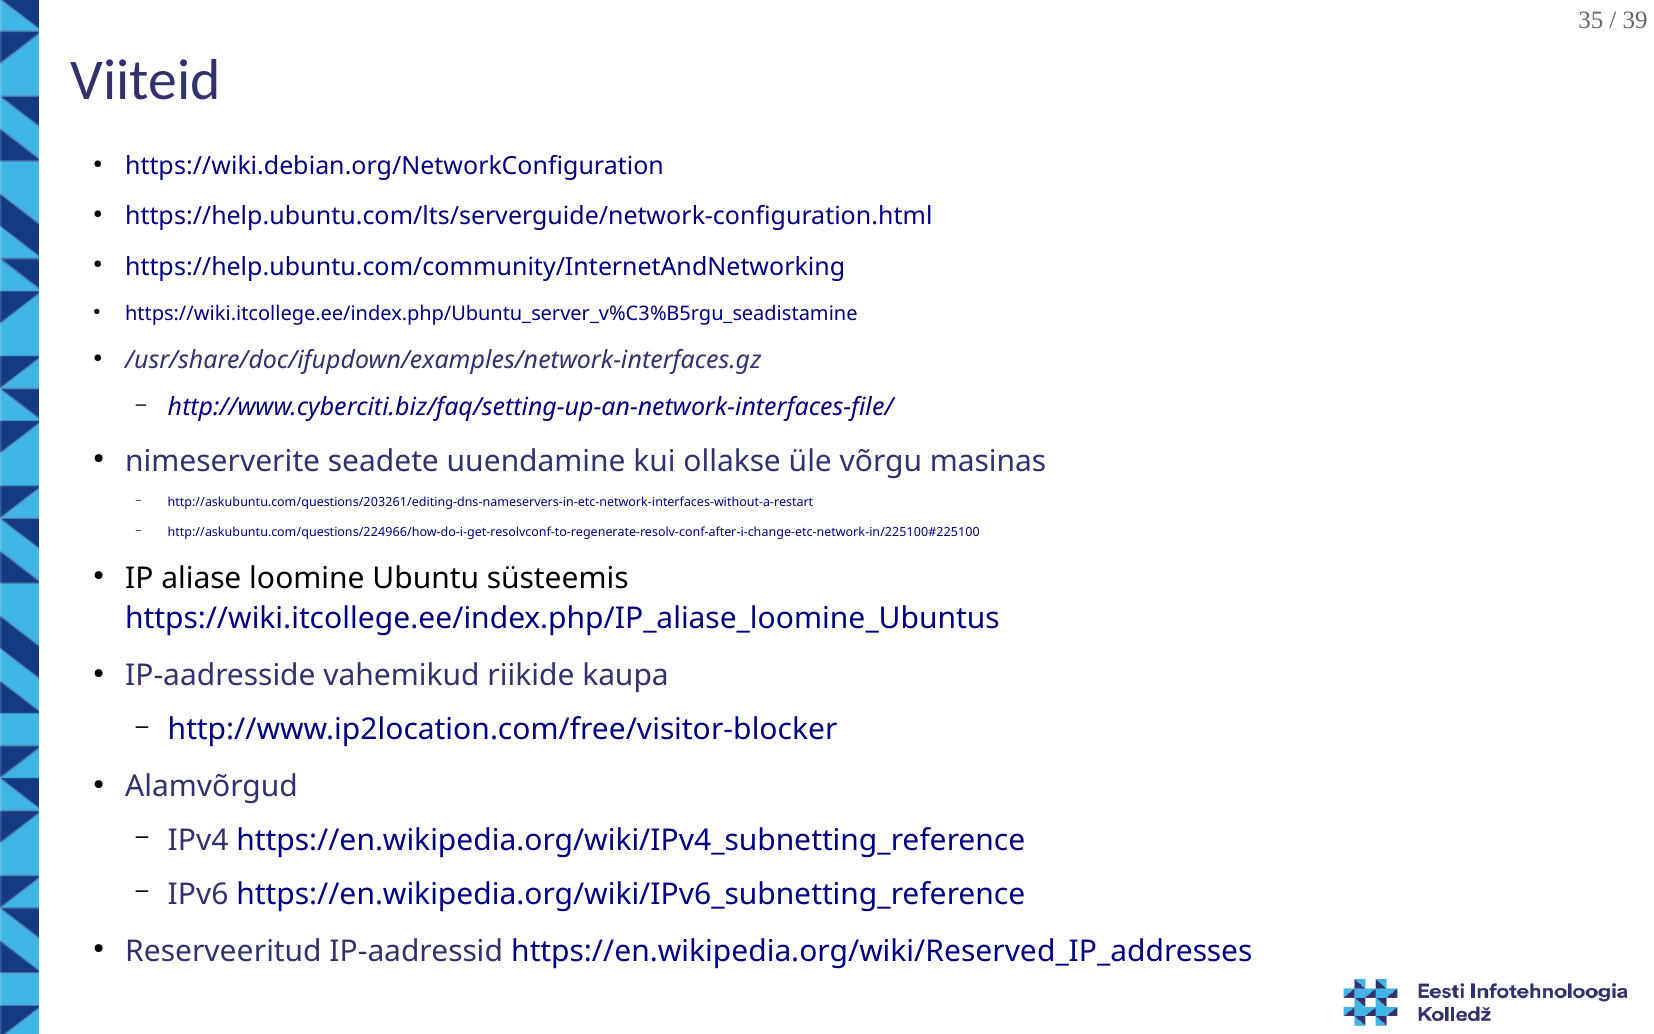

# Viiteid
https://wiki.debian.org/NetworkConfiguration
https://help.ubuntu.com/lts/serverguide/network-configuration.html
https://help.ubuntu.com/community/InternetAndNetworking
https://wiki.itcollege.ee/index.php/Ubuntu_server_v%C3%B5rgu_seadistamine
/usr/share/doc/ifupdown/examples/network-interfaces.gz
http://www.cyberciti.biz/faq/setting-up-an-network-interfaces-file/
nimeserverite seadete uuendamine kui ollakse üle võrgu masinas
http://askubuntu.com/questions/203261/editing-dns-nameservers-in-etc-network-interfaces-without-a-restart
http://askubuntu.com/questions/224966/how-do-i-get-resolvconf-to-regenerate-resolv-conf-after-i-change-etc-network-in/225100#225100
IP aliase loomine Ubuntu süsteemis
https://wiki.itcollege.ee/index.php/IP_aliase_loomine_Ubuntus
IP-aadresside vahemikud riikide kaupa
http://www.ip2location.com/free/visitor-blocker
Alamvõrgud
IPv4 https://en.wikipedia.org/wiki/IPv4_subnetting_reference
IPv6 https://en.wikipedia.org/wiki/IPv6_subnetting_reference
Reserveeritud IP-aadressid https://en.wikipedia.org/wiki/Reserved_IP_addresses